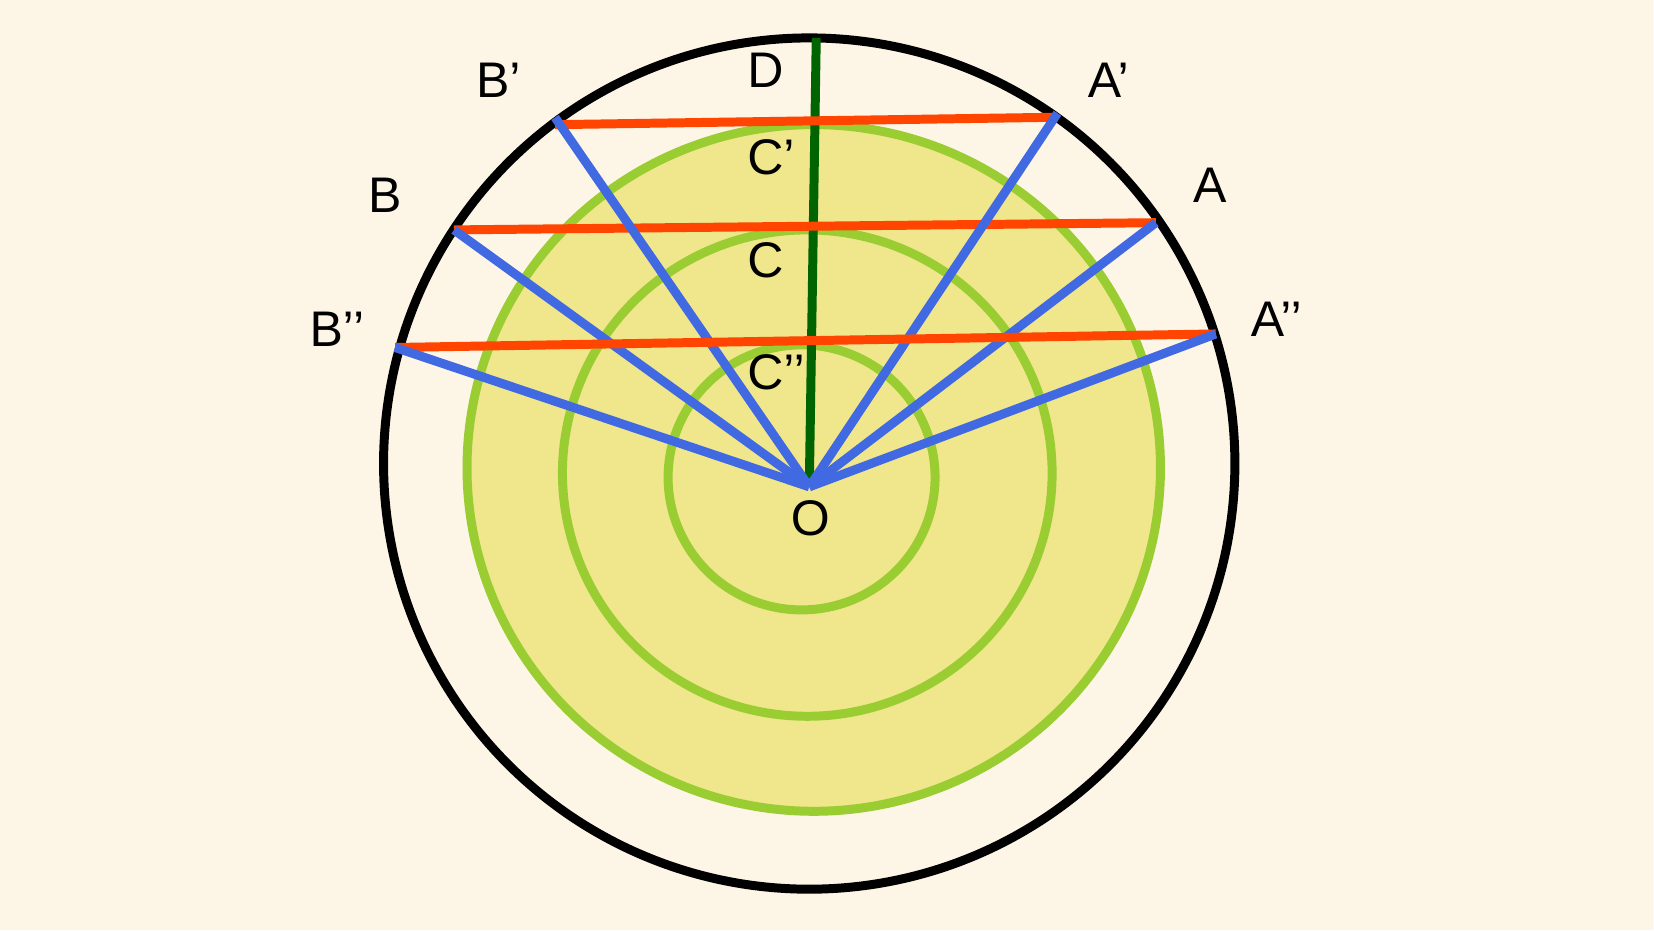

D
A’
B’
C’
A
B
C
A’’
B’’
C’’
O
O